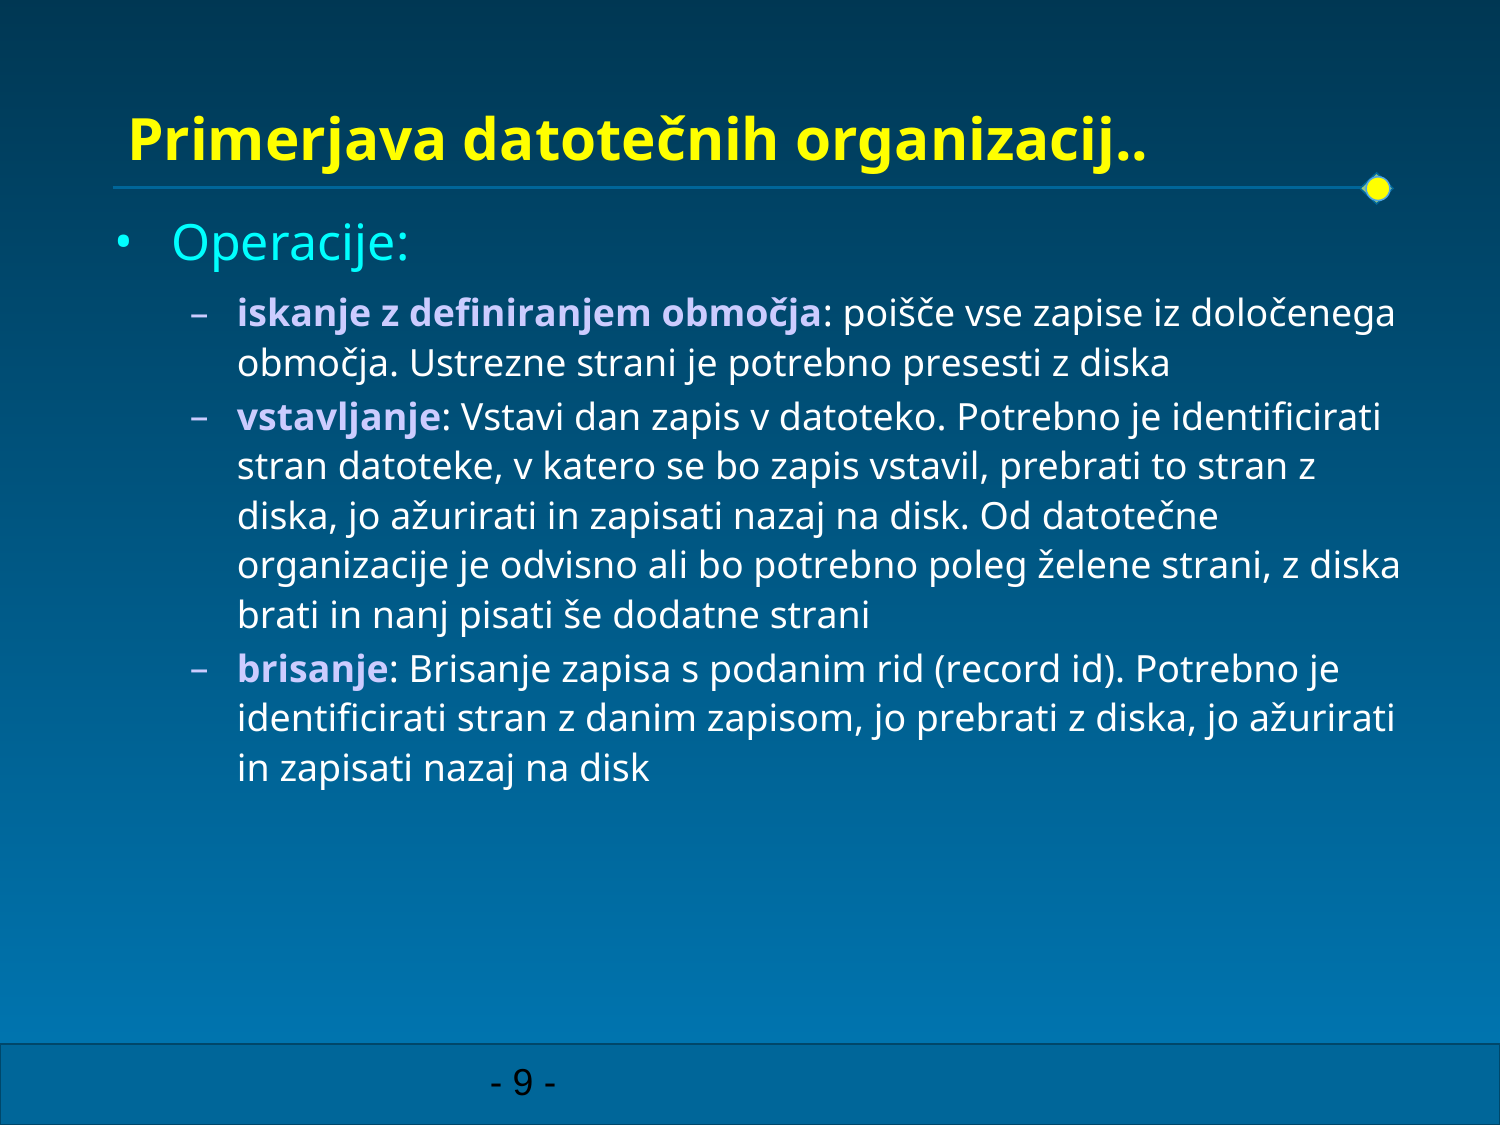

# Primerjava datotečnih organizacij..
Operacije:
iskanje z definiranjem območja: poišče vse zapise iz določenega območja. Ustrezne strani je potrebno presesti z diska
vstavljanje: Vstavi dan zapis v datoteko. Potrebno je identificirati stran datoteke, v katero se bo zapis vstavil, prebrati to stran z diska, jo ažurirati in zapisati nazaj na disk. Od datotečne organizacije je odvisno ali bo potrebno poleg želene strani, z diska brati in nanj pisati še dodatne strani
brisanje: Brisanje zapisa s podanim rid (record id). Potrebno je identificirati stran z danim zapisom, jo prebrati z diska, jo ažurirati in zapisati nazaj na disk